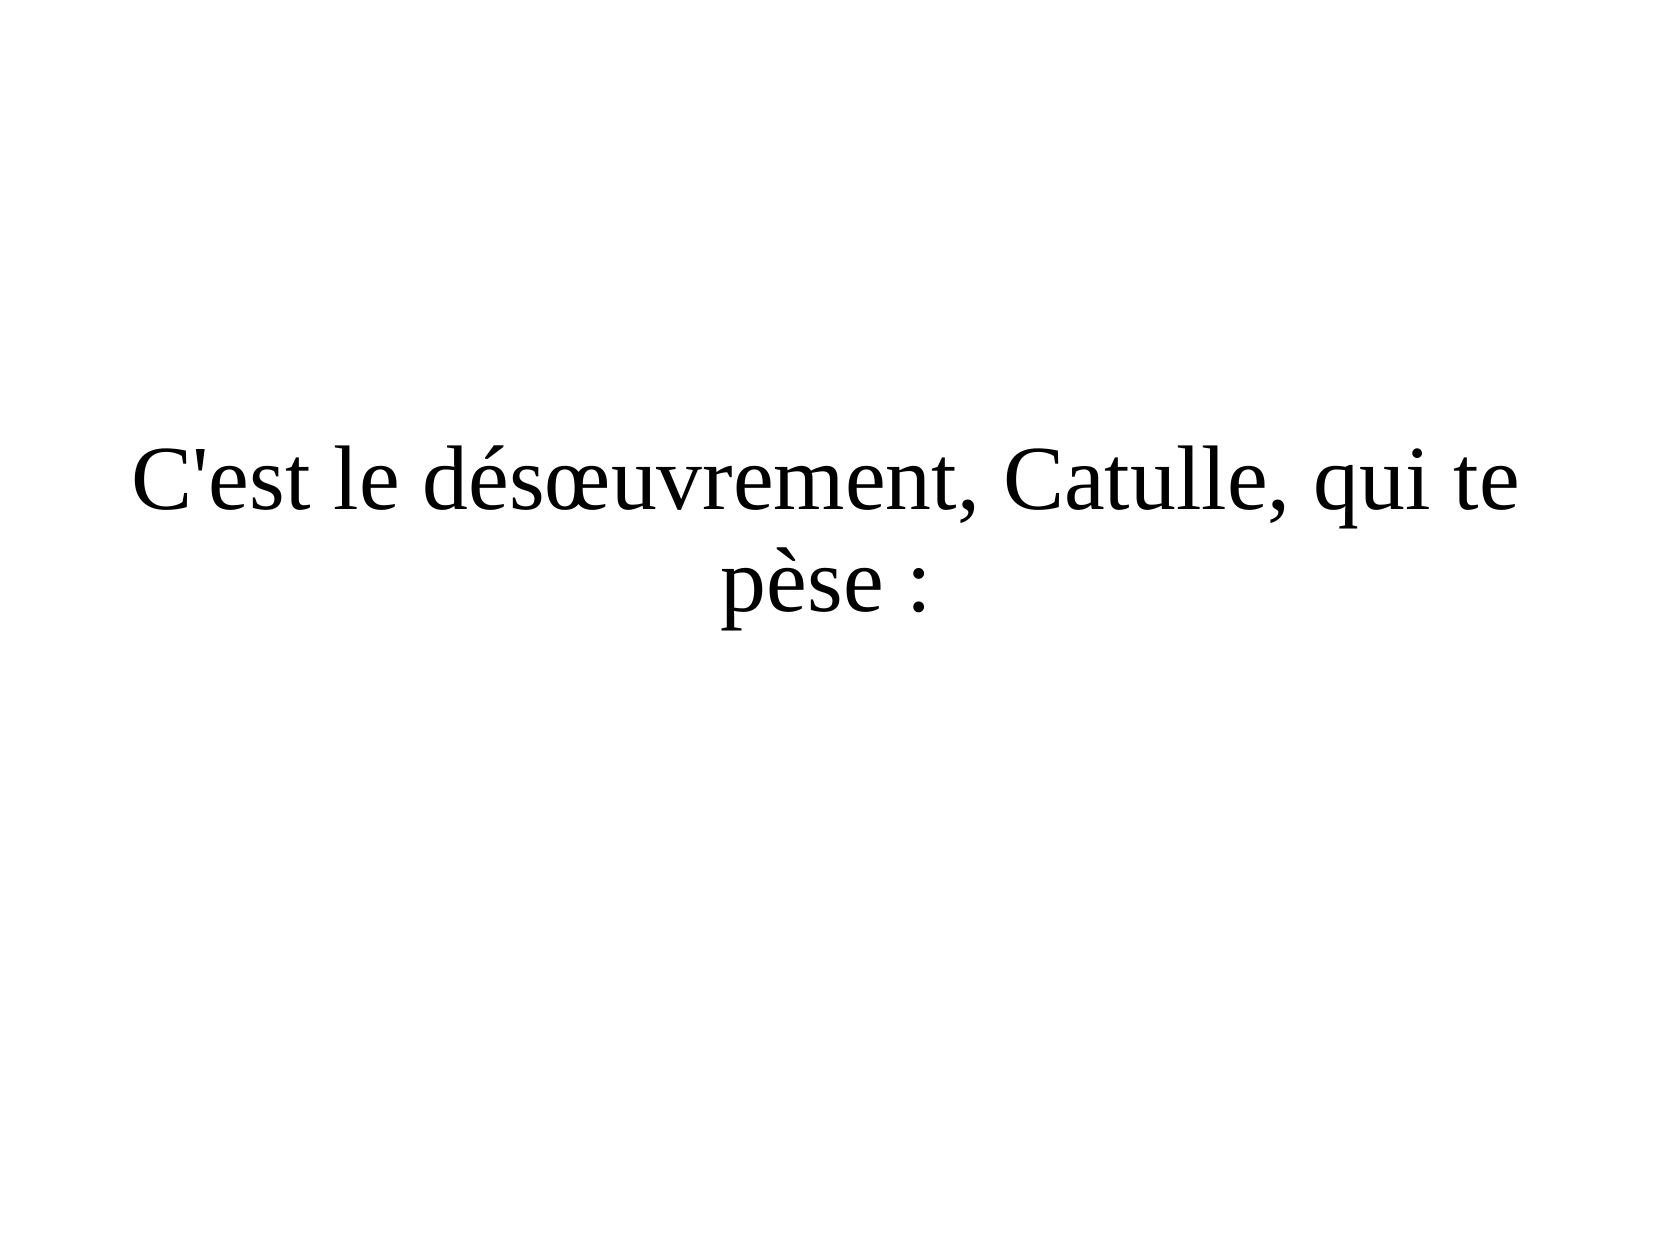

# C'est le désœuvrement, Catulle, qui te pèse :